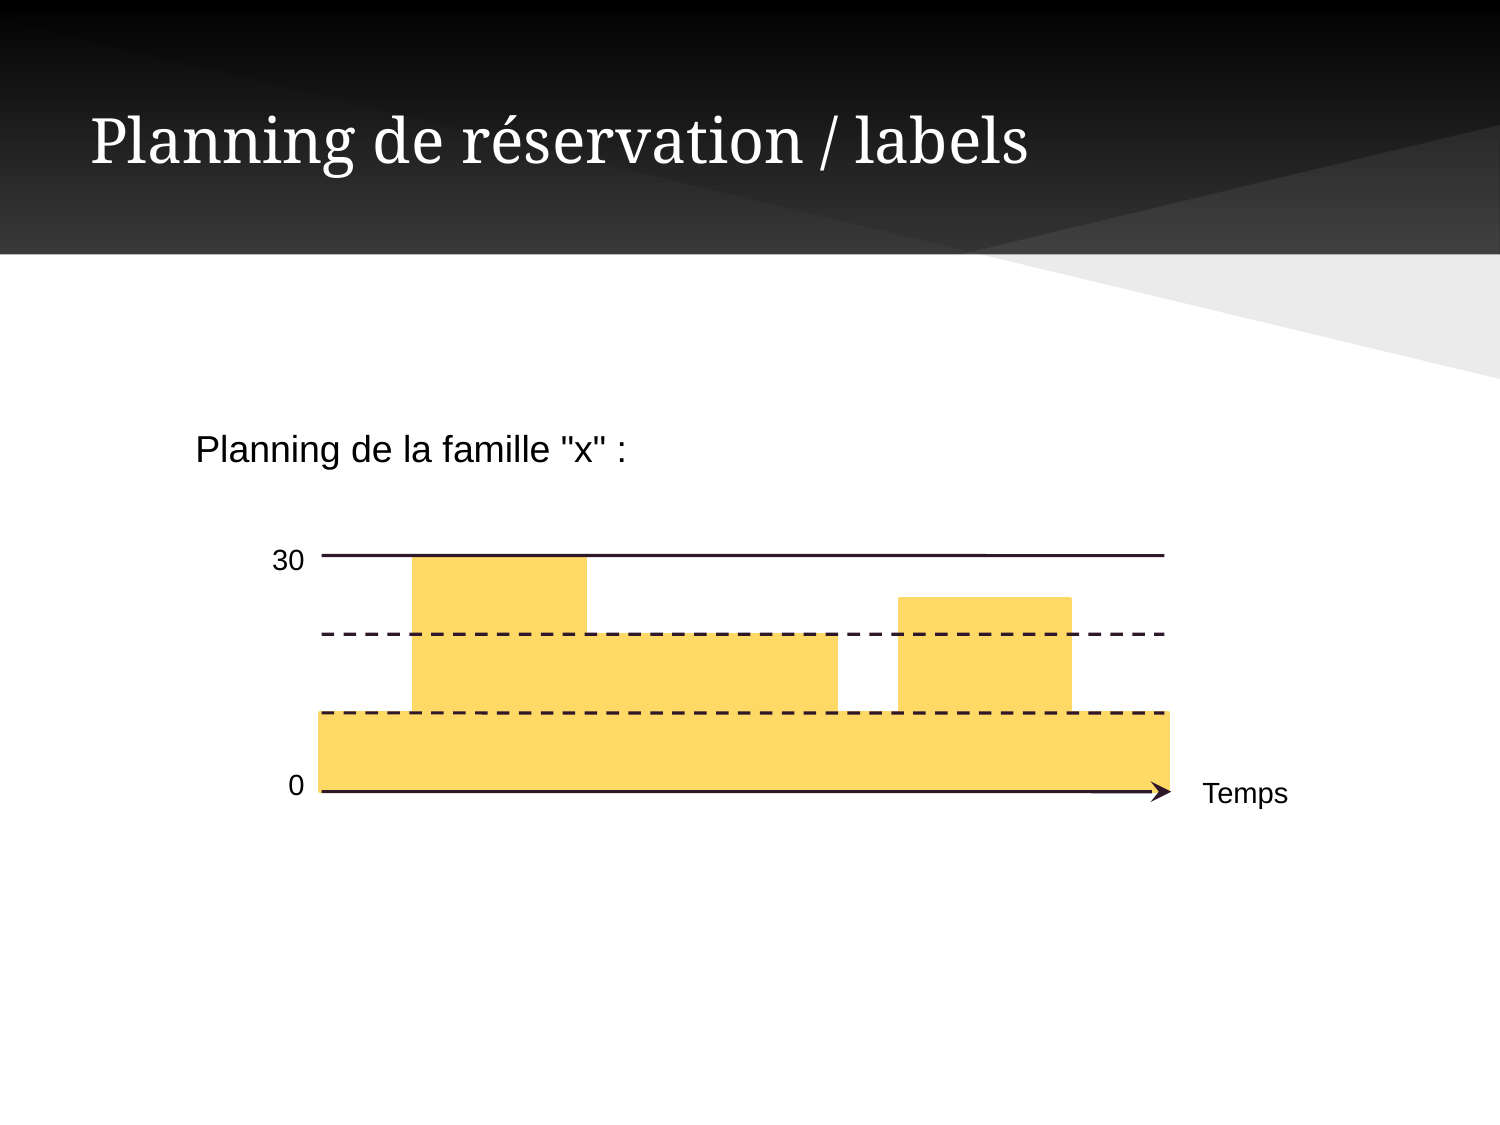

# Planning de réservation / labels
Planning de la famille "x" :
30
0
Temps